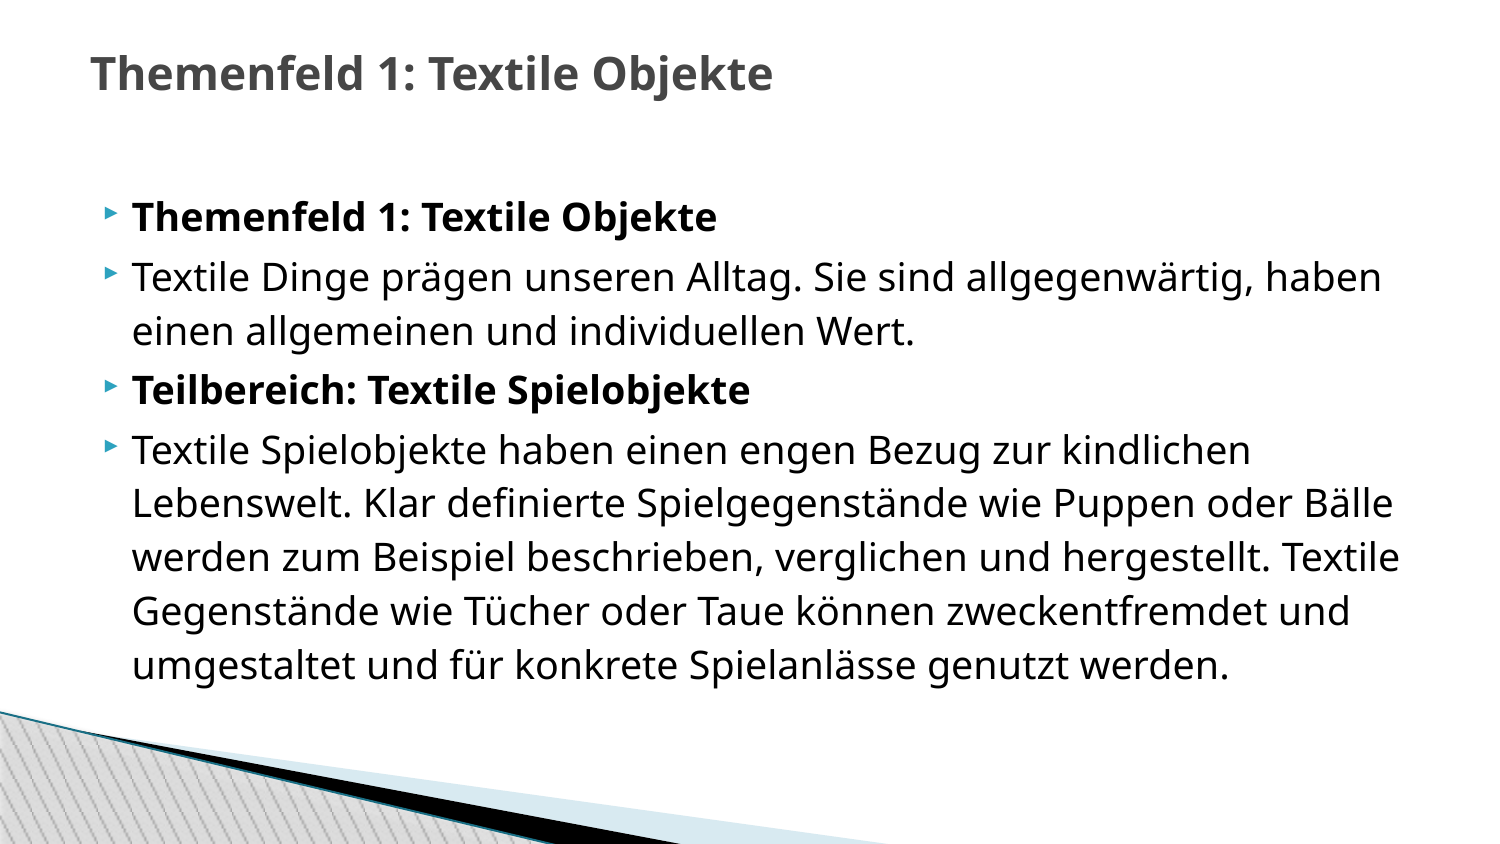

Themenfeld 1: Textile Objekte
Themenfeld 1: Textile Objekte
Textile Dinge prägen unseren Alltag. Sie sind allgegenwärtig, haben einen allgemeinen und individuellen Wert.
Teilbereich: Textile Spielobjekte
Textile Spielobjekte haben einen engen Bezug zur kindlichen Lebenswelt. Klar definierte Spielgegenstände wie Puppen oder Bälle werden zum Beispiel beschrieben, verglichen und hergestellt. Textile Gegenstände wie Tücher oder Taue können zweckentfremdet und umgestaltet und für konkrete Spielanlässe genutzt werden.